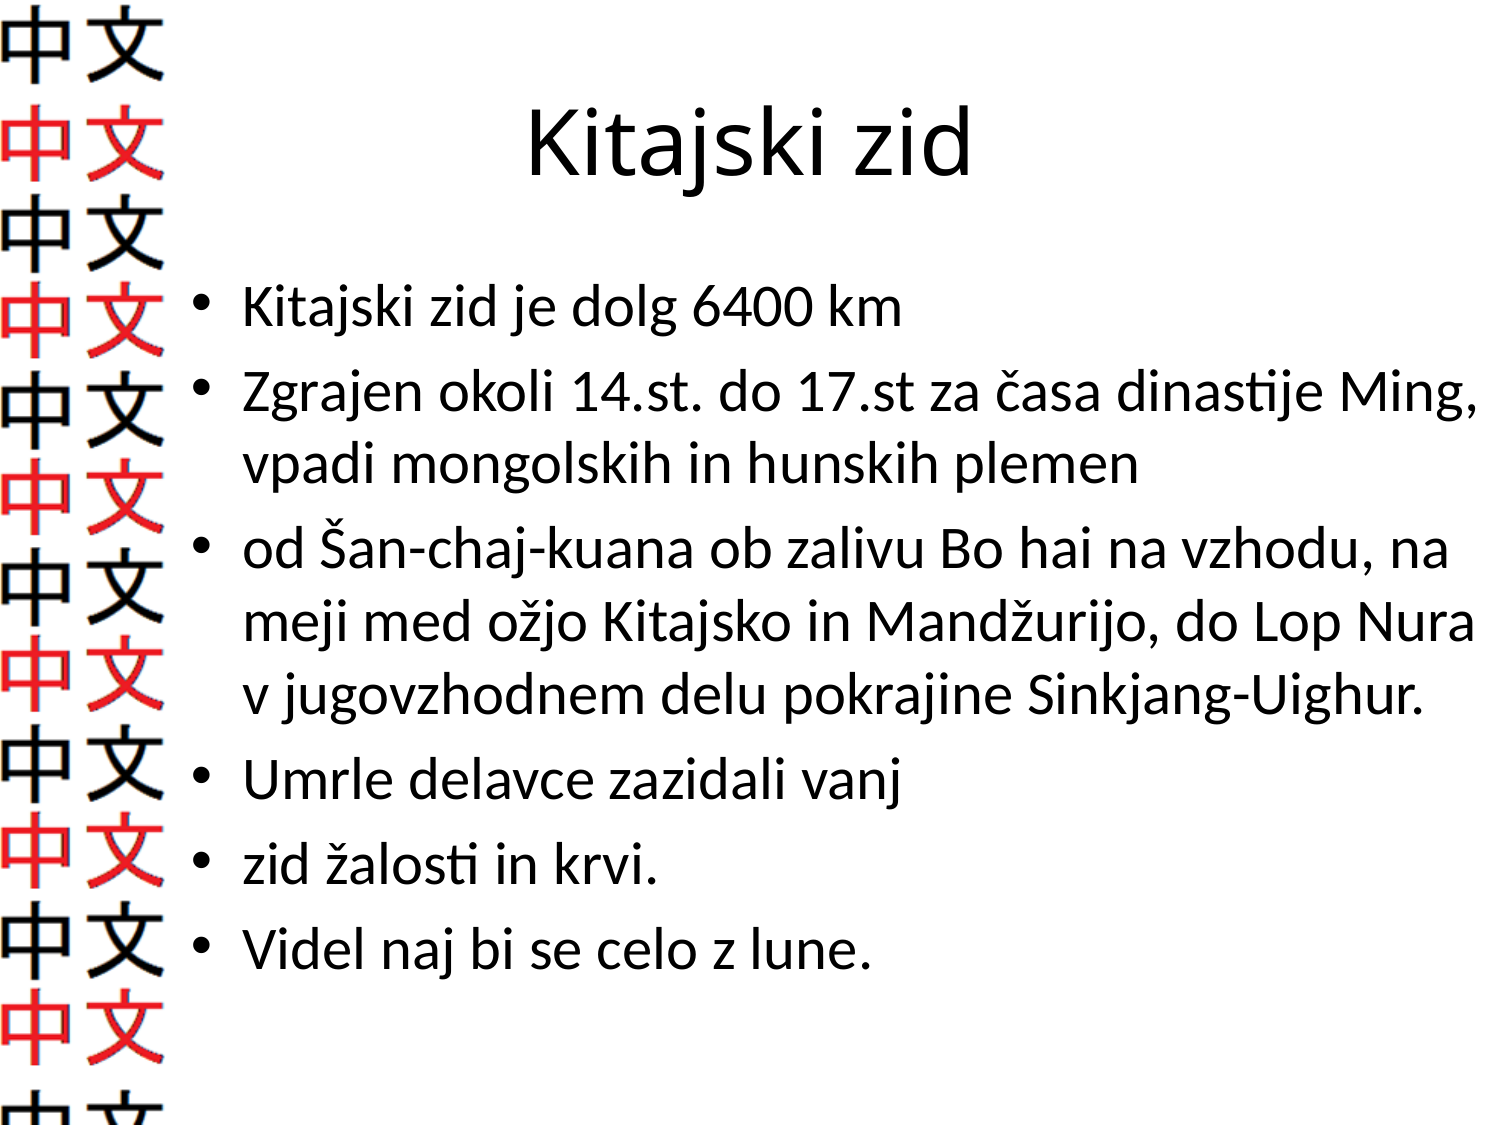

# Kitajski zid
Kitajski zid je dolg 6400 km
Zgrajen okoli 14.st. do 17.st za časa dinastije Ming, vpadi mongolskih in hunskih plemen
od Šan-chaj-kuana ob zalivu Bo hai na vzhodu, na meji med ožjo Kitajsko in Mandžurijo, do Lop Nura v jugovzhodnem delu pokrajine Sinkjang-Uighur.
Umrle delavce zazidali vanj
zid žalosti in krvi.
Videl naj bi se celo z lune.